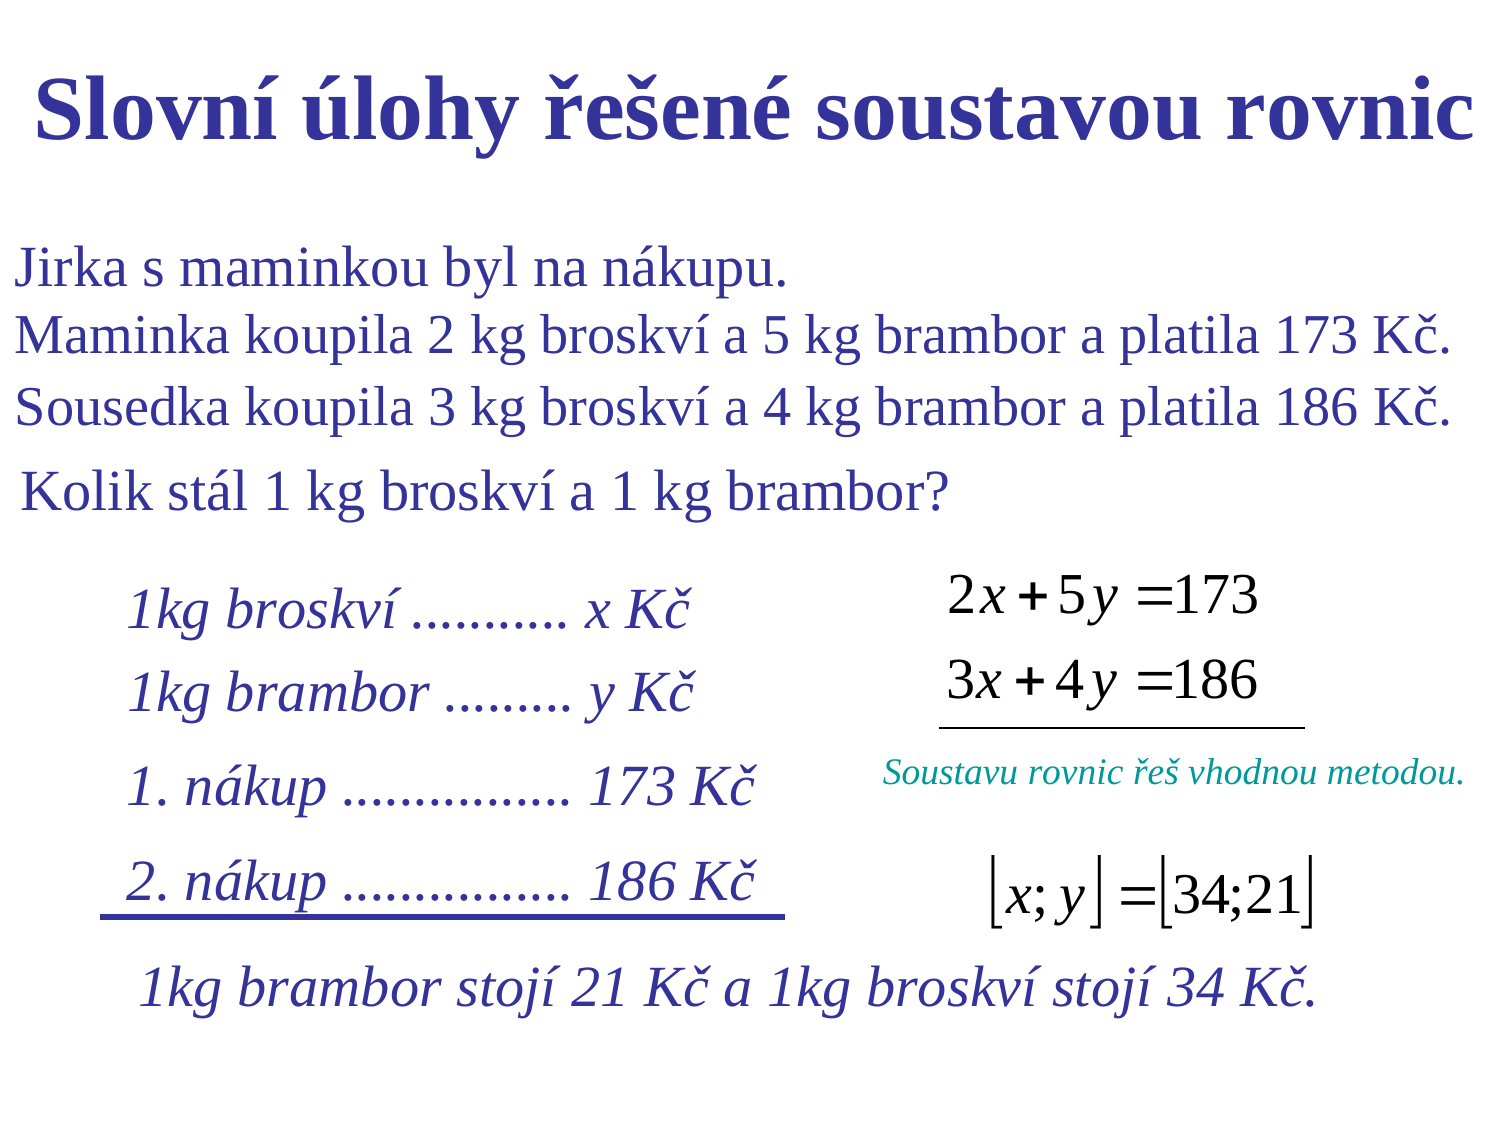

Slovní úlohy řešené soustavou rovnic
Jirka s maminkou byl na nákupu.
Maminka koupila 2 kg broskví a 5 kg brambor a platila 173 Kč.
Sousedka koupila 3 kg broskví a 4 kg brambor a platila 186 Kč.
Kolik stál 1 kg broskví a 1 kg brambor?
1kg broskví ........... x Kč
1kg brambor ......... y Kč
1. nákup ................ 173 Kč
Soustavu rovnic řeš vhodnou metodou.
2. nákup ................ 186 Kč
1kg brambor stojí 21 Kč a 1kg broskví stojí 34 Kč.